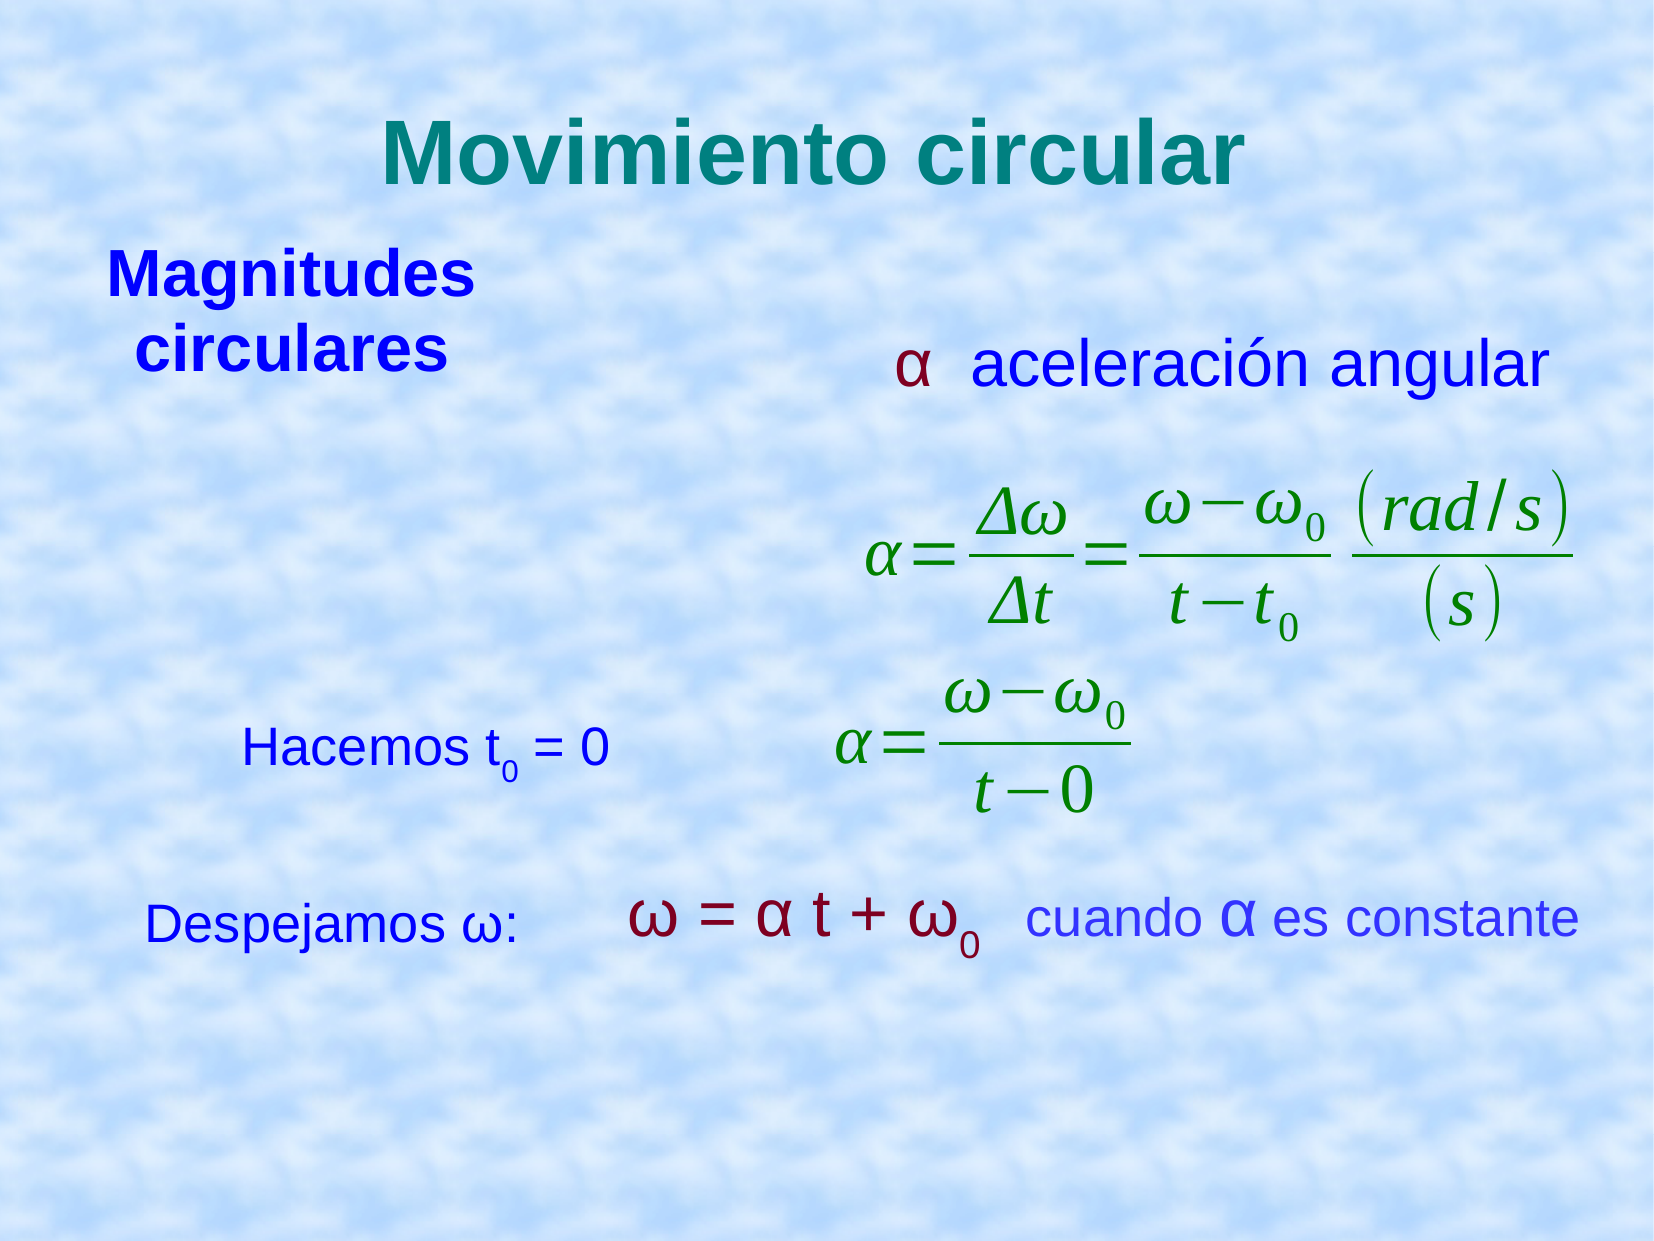

# Movimiento circular
Magnitudes circulares
α aceleración angular
Hacemos t0 = 0
ω = α t + ω0 cuando α es constante
Despejamos ω:
la relación entre ω y el periodo T es
ω = 2π/T
la relación entre ω y el periodo T es
ω = 2π/T
la relación entre ω y el periodo T es
ω = 2π/T